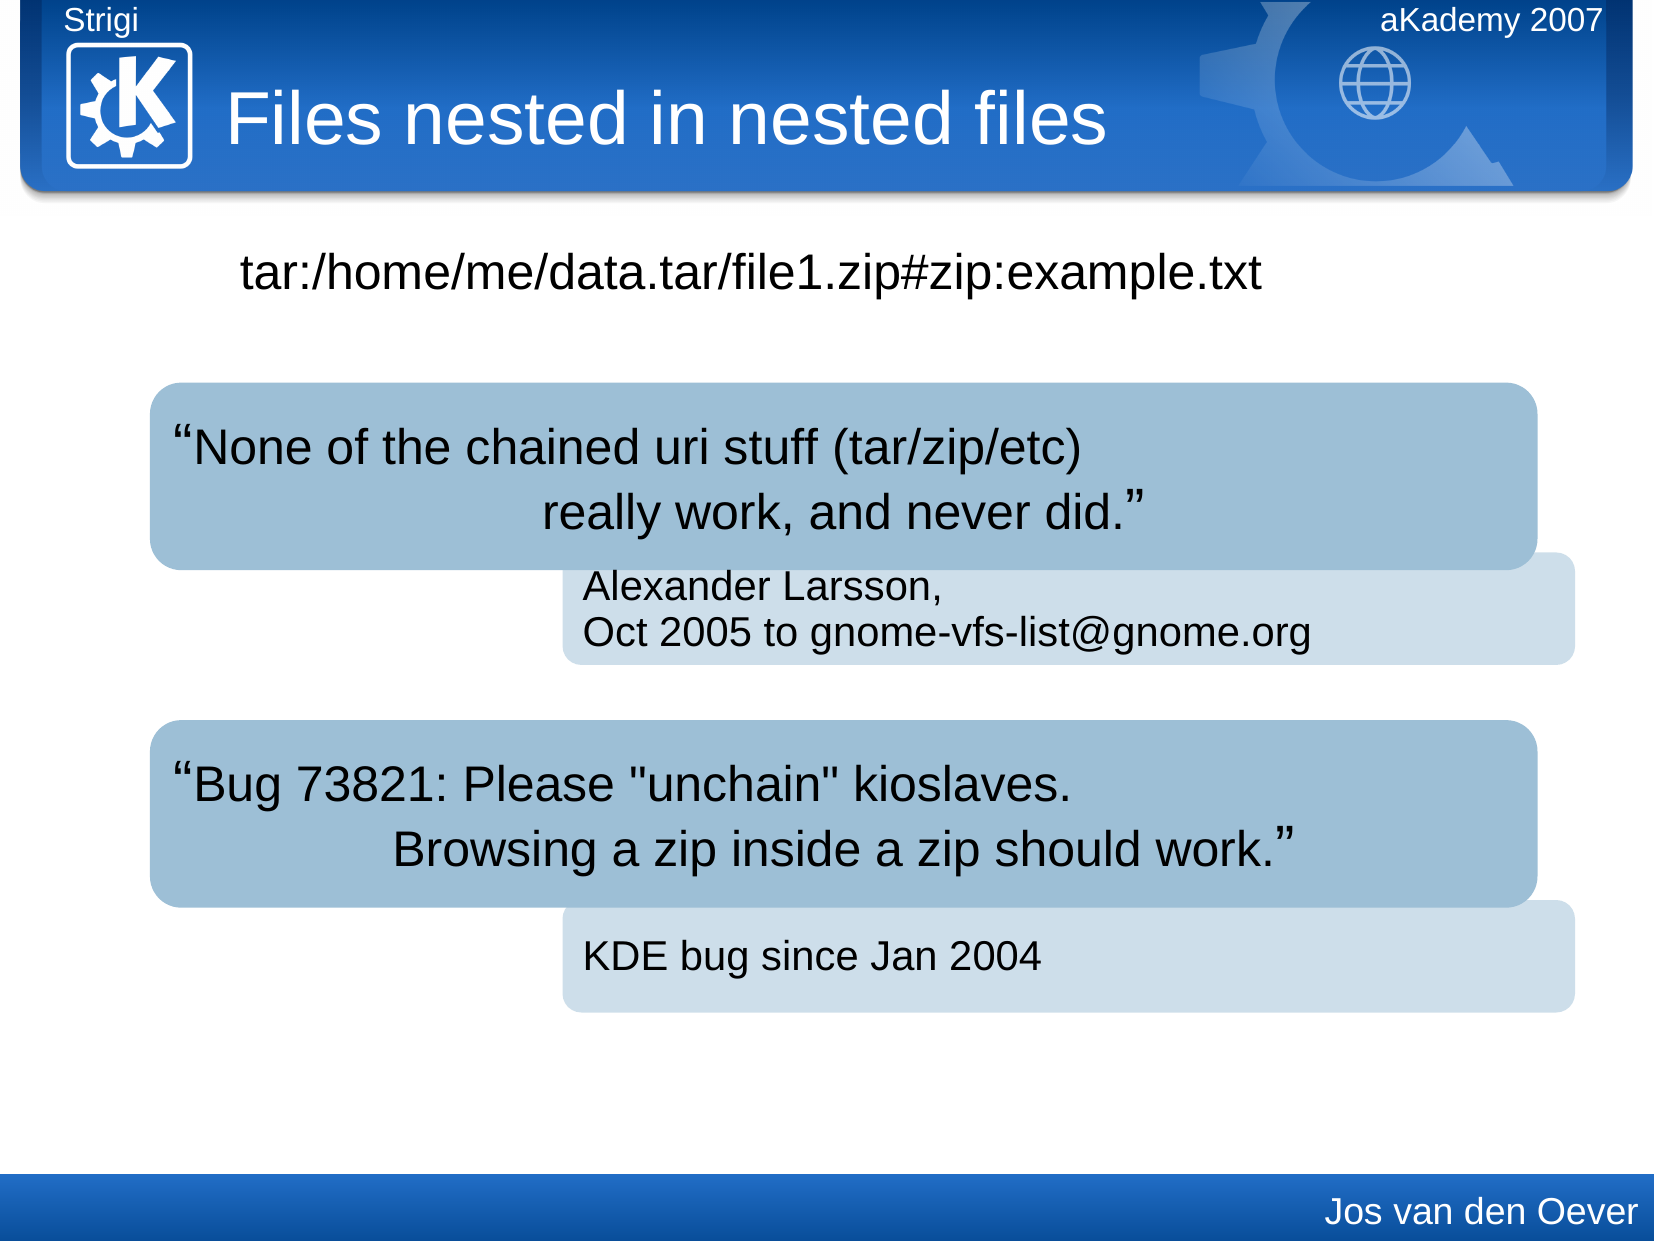

# Files nested in nested files
tar:/home/me/data.tar/file1.zip#zip:example.txt
“None of the chained uri stuff (tar/zip/etc)
really work, and never did.”
Alexander Larsson,
Oct 2005 to gnome-vfs-list@gnome.org
“Bug 73821: Please "unchain" kioslaves.
Browsing a zip inside a zip should work.”
KDE bug since Jan 2004
cause: most implementations rely on random access